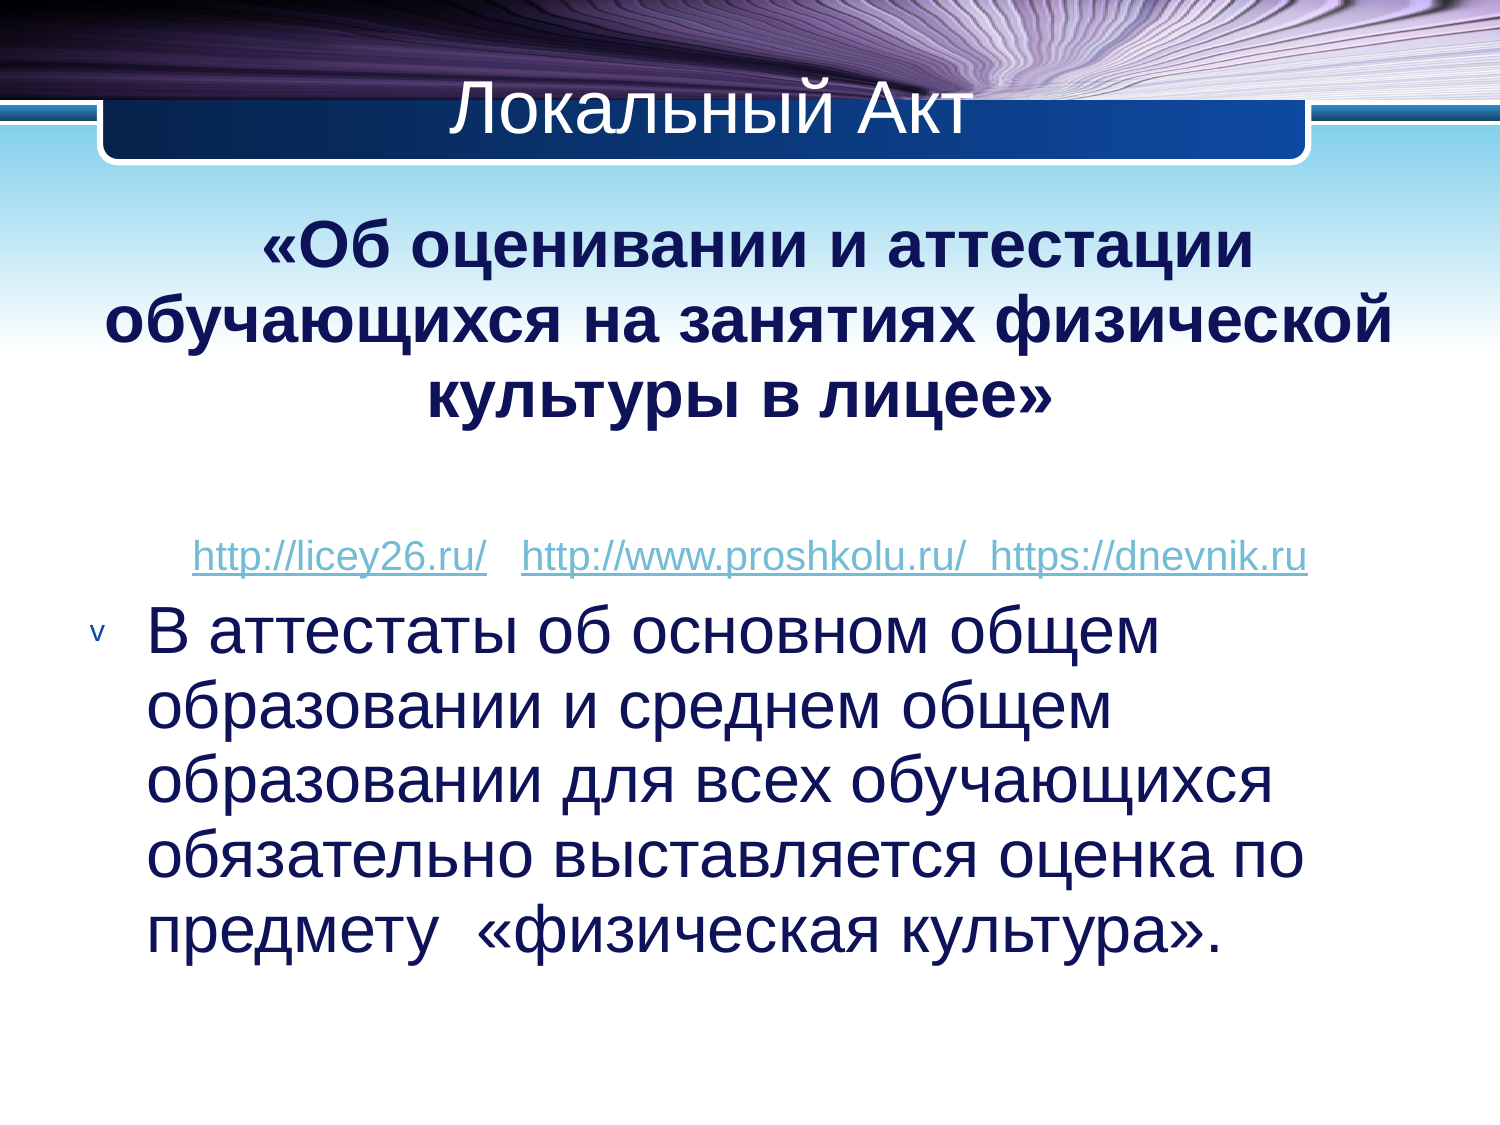

# Локальный Акт
 «Об оценивании и аттестации обучающихся на занятиях физической культуры в лицее»
http://licey26.ru/ http://www.proshkolu.ru/ https://dnevnik.ru
В аттестаты об основном общем образовании и среднем общем образовании для всех обучающихся обязательно выставляется оценка по предмету «физическая культура».